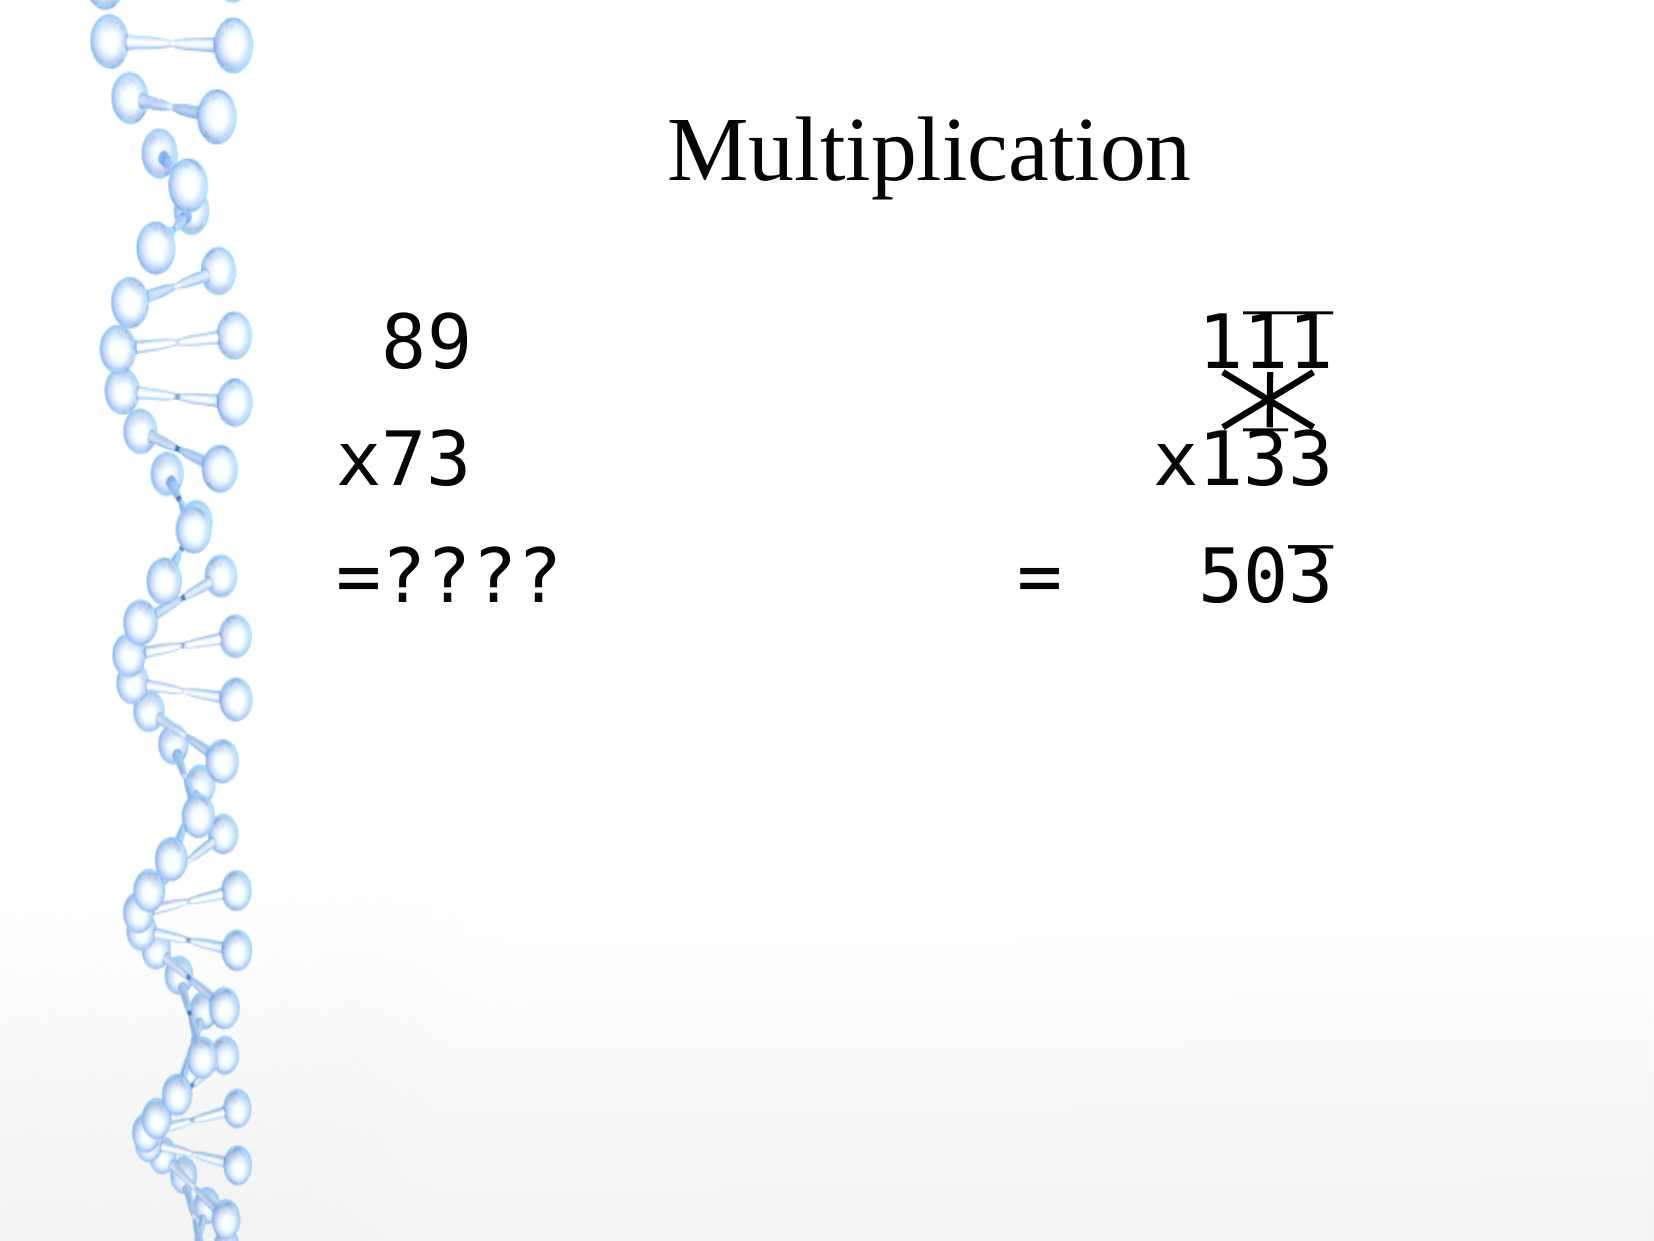

# Multiplication
 89
x73
=????
 1̅1̅1
 x1̅33
= 50̅̅3